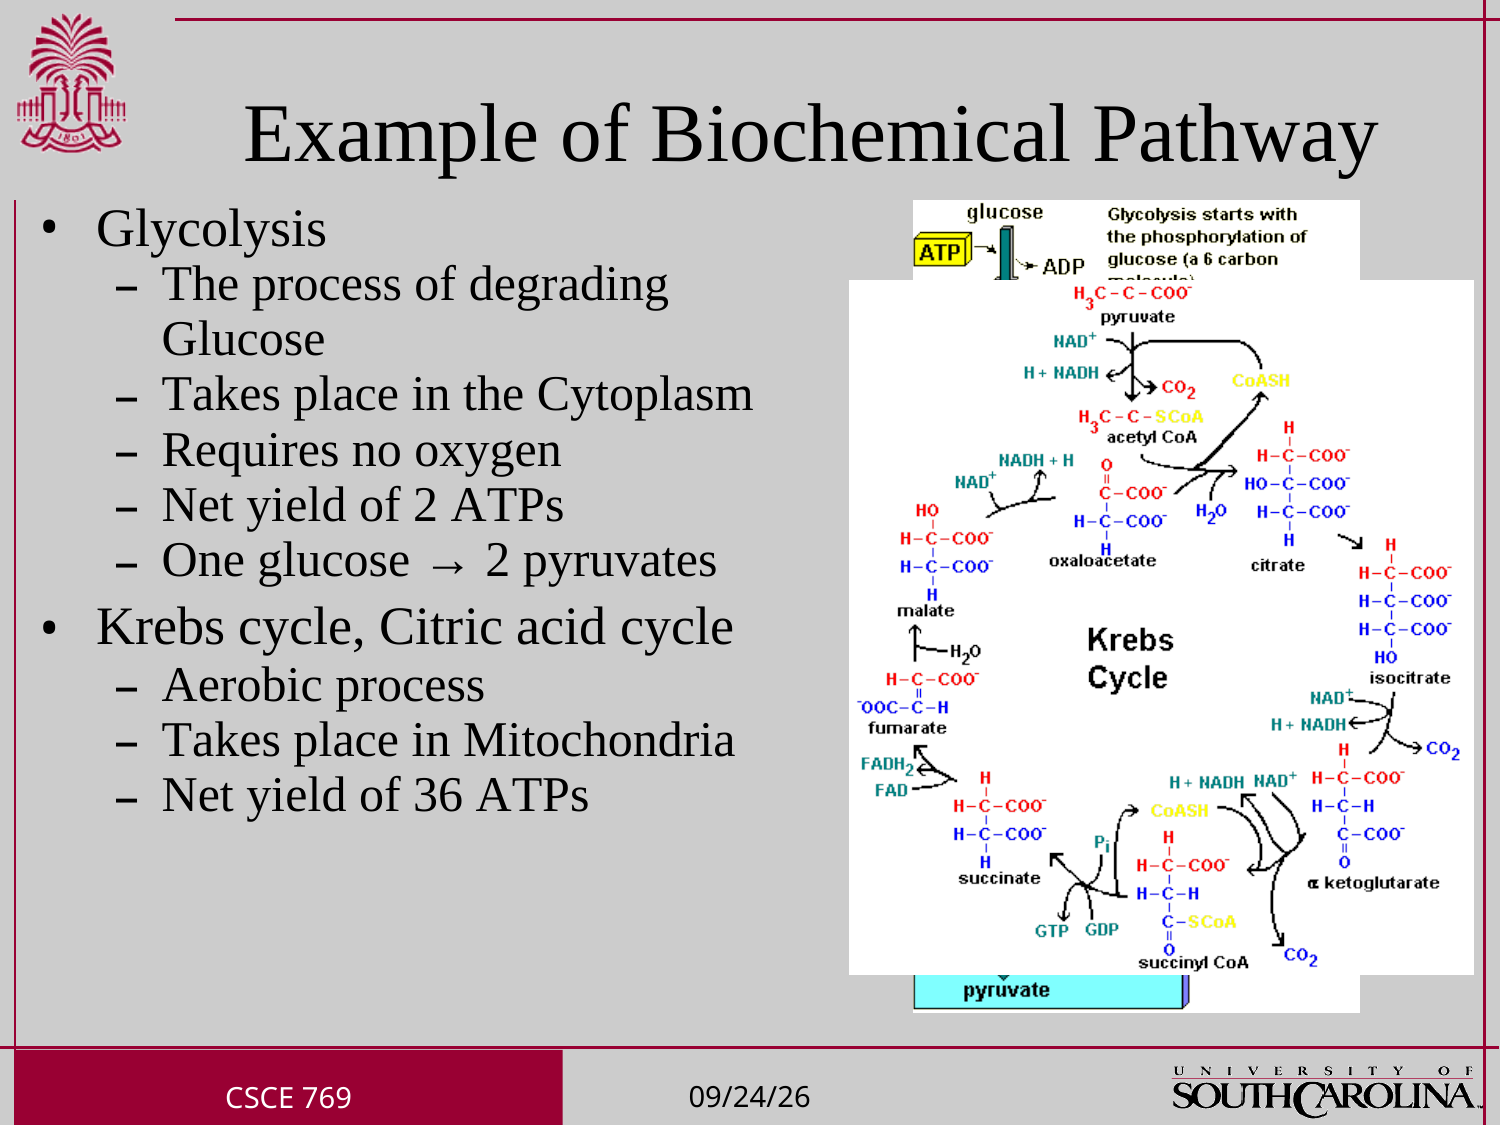

# Example of Biochemical Pathway
Glycolysis
The process of degrading Glucose
Takes place in the Cytoplasm
Requires no oxygen
Net yield of 2 ATPs
One glucose → 2 pyruvates
Krebs cycle, Citric acid cycle
Aerobic process
Takes place in Mitochondria
Net yield of 36 ATPs